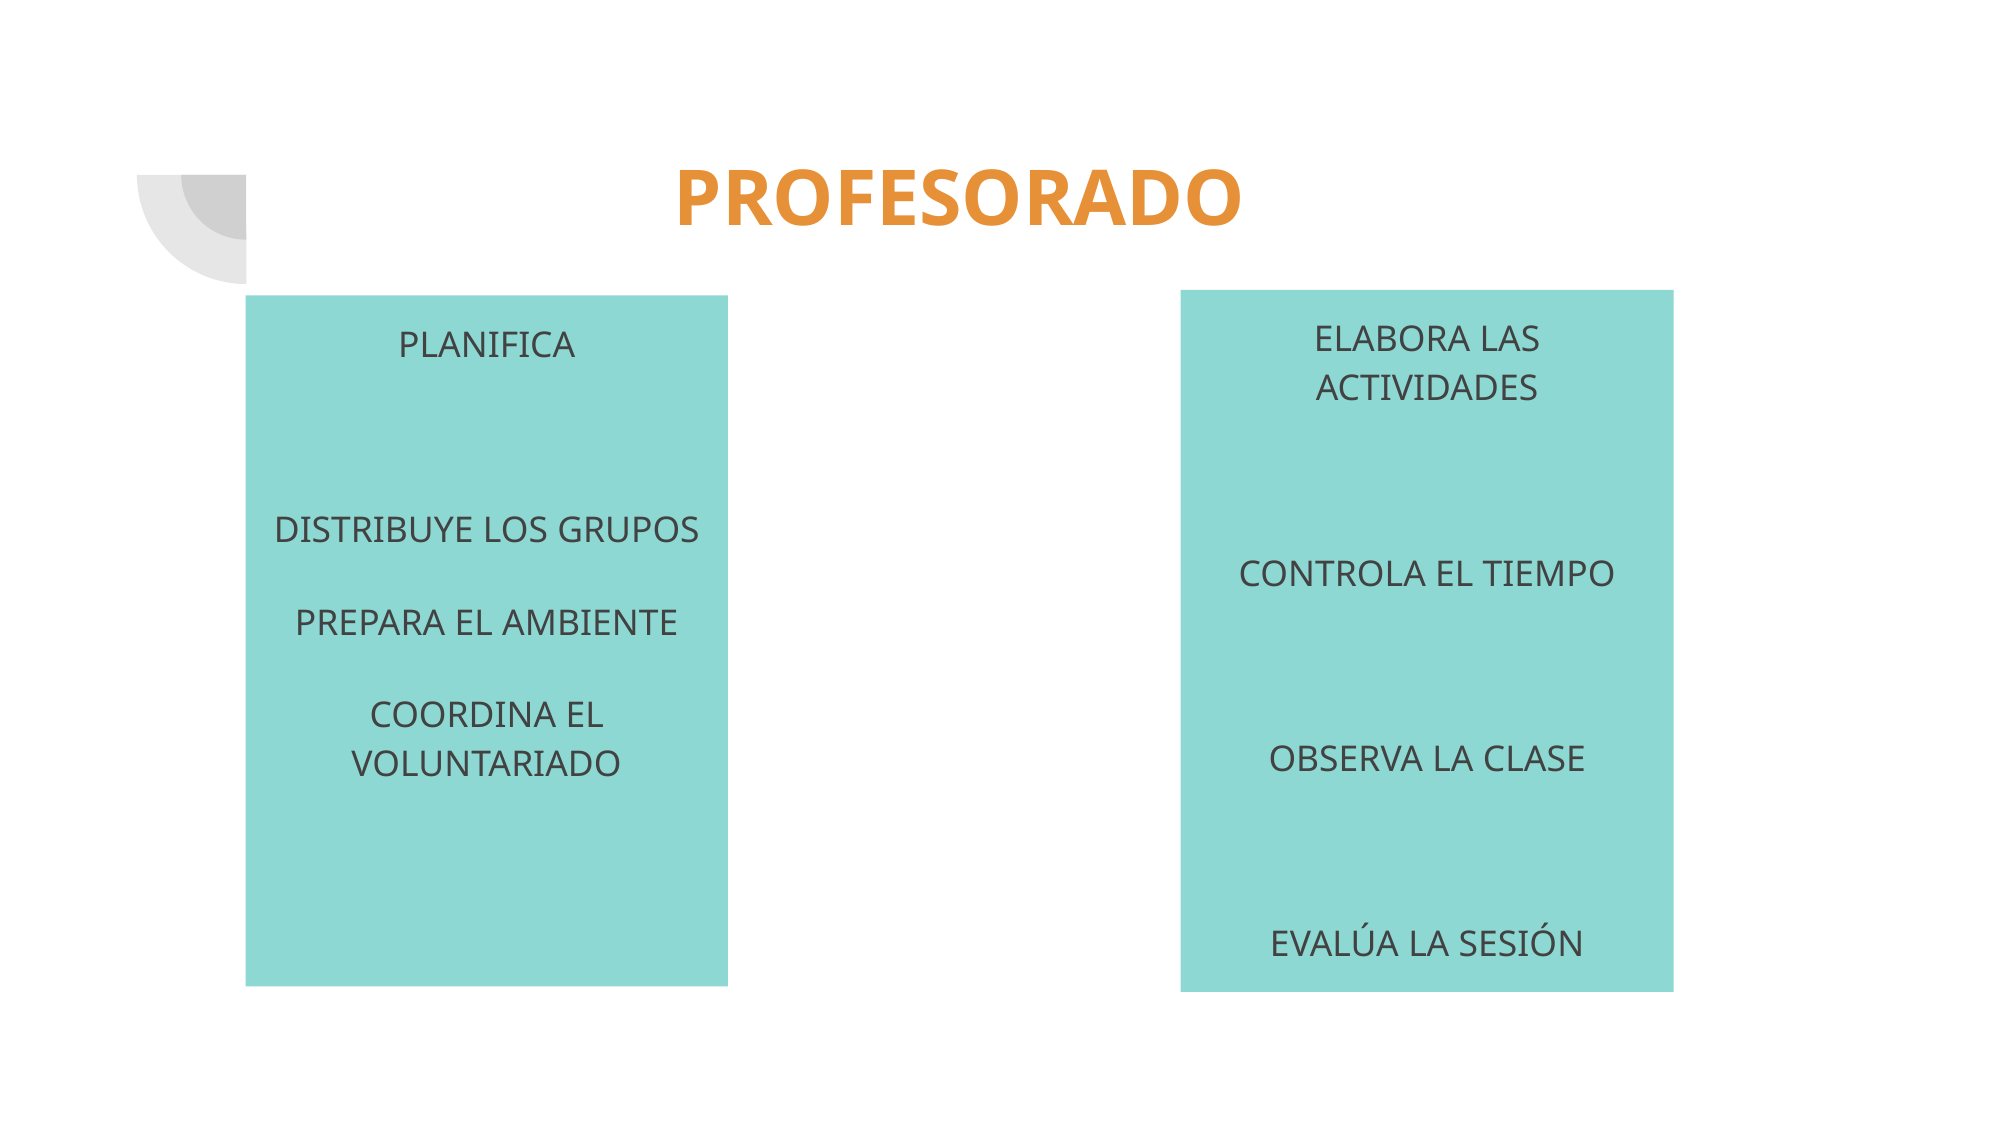

# PROFESORADO
ELABORA LAS ACTIVIDADES
CONTROLA EL TIEMPO
OBSERVA LA CLASE
EVALÚA LA SESIÓN
PLANIFICA
DISTRIBUYE LOS GRUPOS
PREPARA EL AMBIENTE
COORDINA EL VOLUNTARIADO